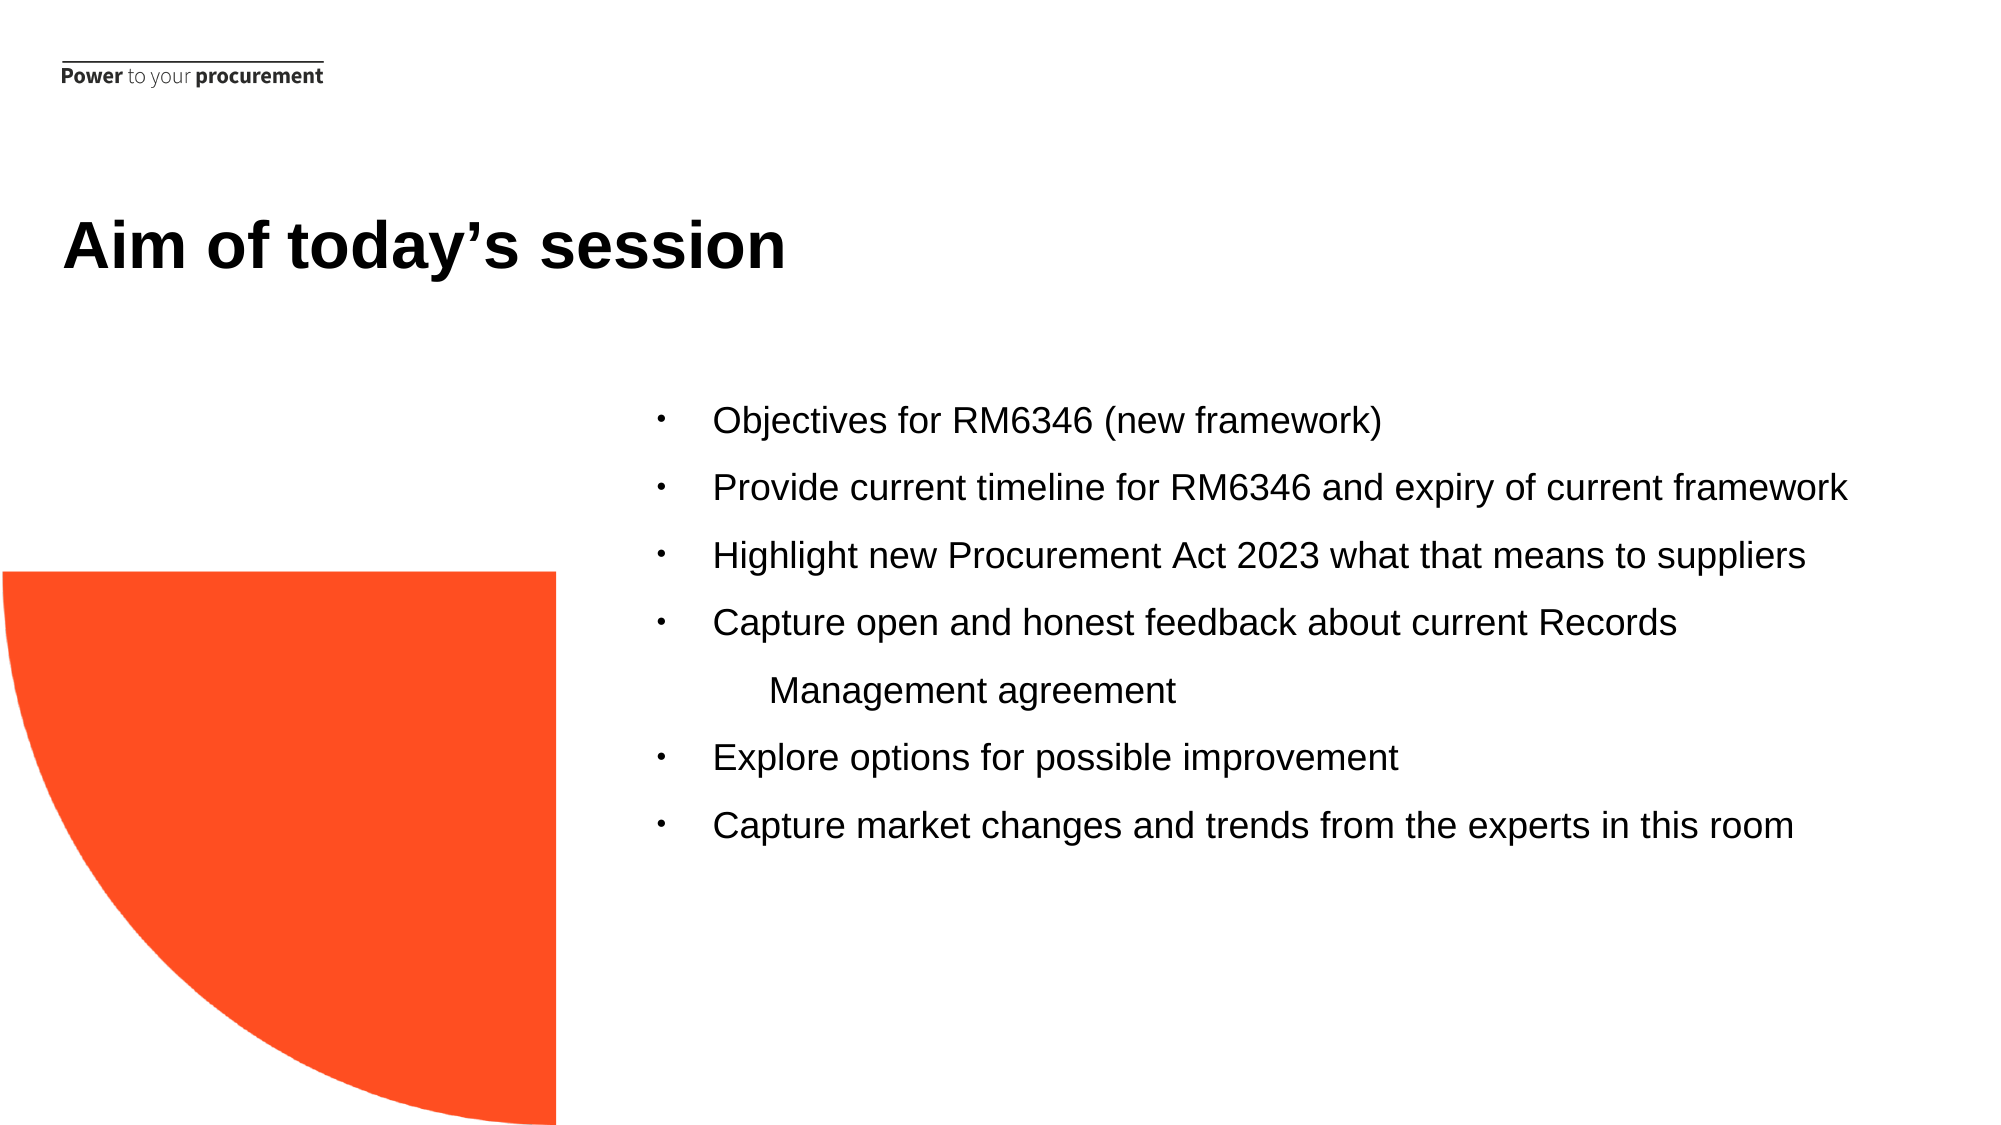

Aim of today’s session
# Objectives for RM6346 (new framework)
Provide current timeline for RM6346 and expiry of current framework
Highlight new Procurement Act 2023 what that means to suppliers
Capture open and honest feedback about current Records Management agreement
Explore options for possible improvement
Capture market changes and trends from the experts in this room